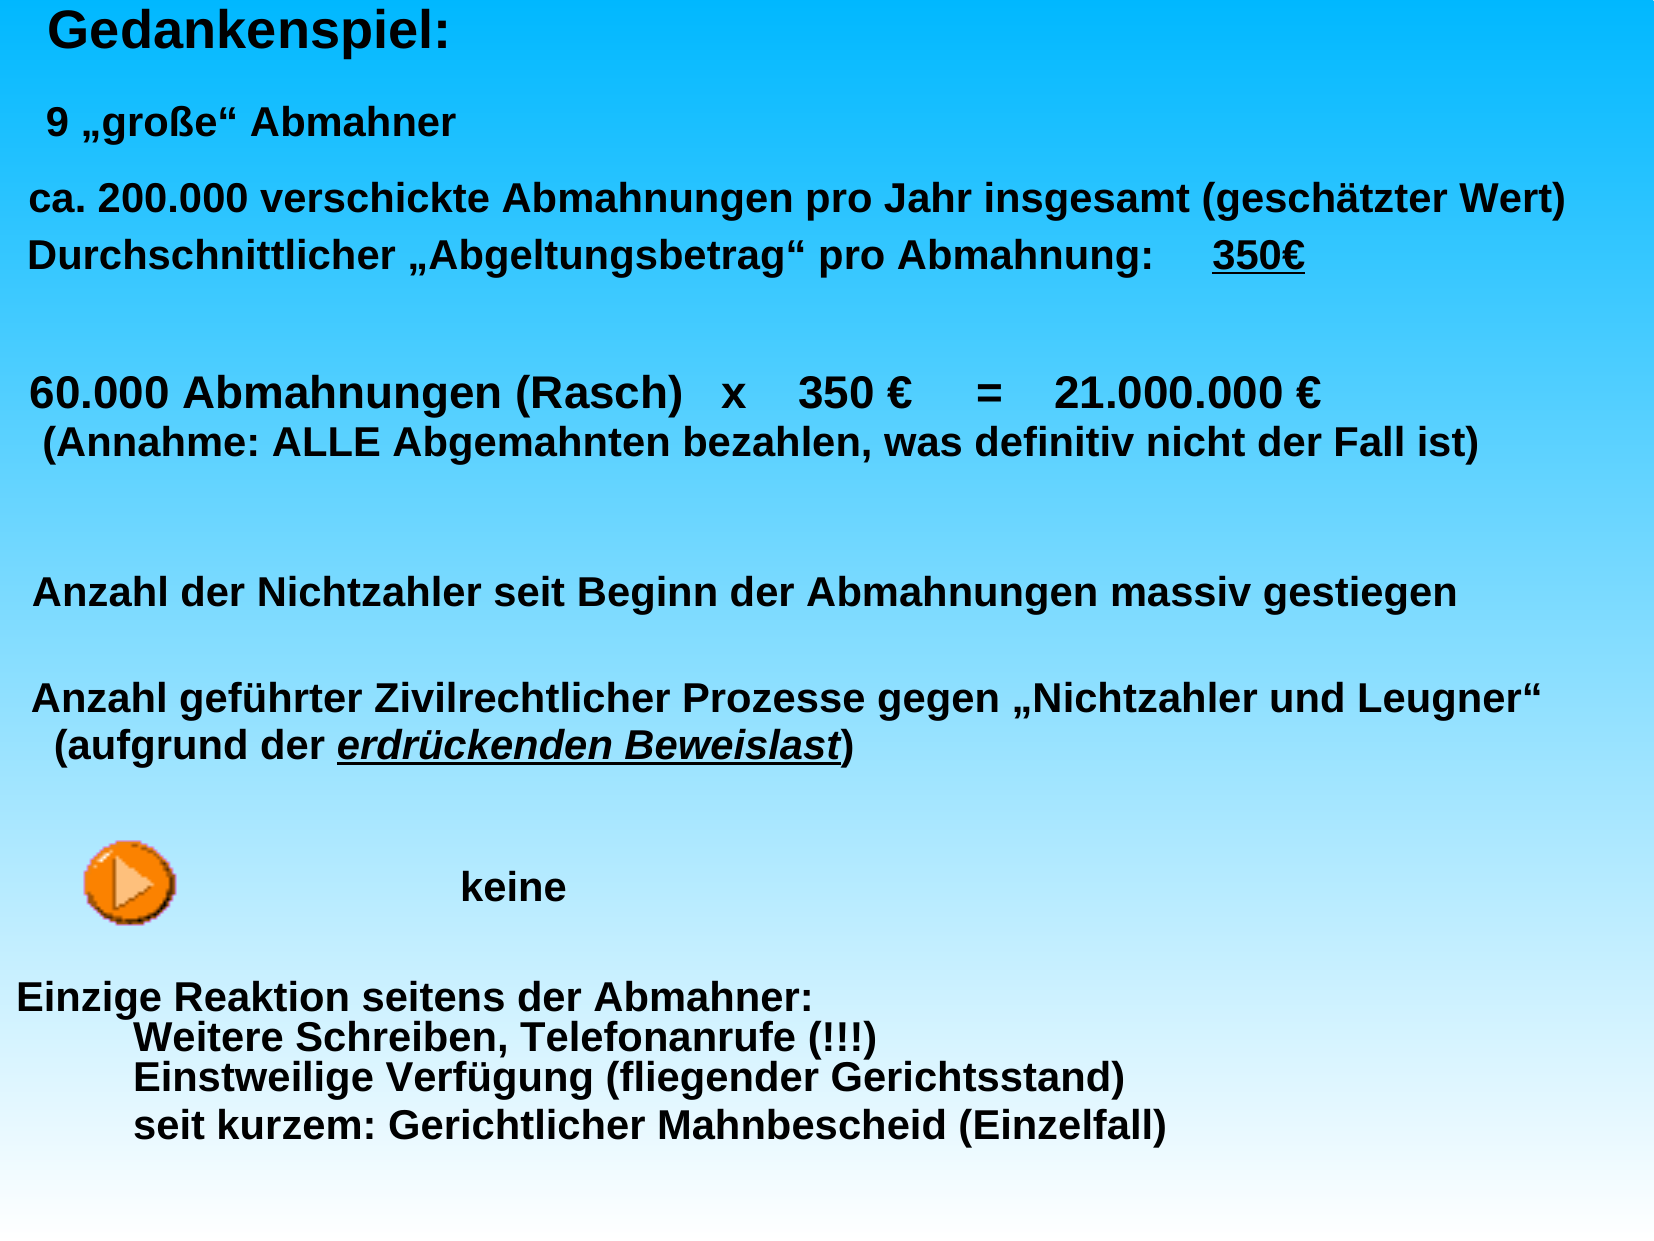

Gedankenspiel:
 9 „große“ Abmahner
ca. 200.000 verschickte Abmahnungen pro Jahr insgesamt (geschätzter Wert)‏
Durchschnittlicher „Abgeltungsbetrag“ pro Abmahnung: 350€
60.000 Abmahnungen (Rasch) x 350 € = 21.000.000 €
 (Annahme: ALLE Abgemahnten bezahlen, was definitiv nicht der Fall ist)‏
Anzahl der Nichtzahler seit Beginn der Abmahnungen massiv gestiegen
Anzahl geführter Zivilrechtlicher Prozesse gegen „Nichtzahler und Leugner“
 (aufgrund der erdrückenden Beweislast)‏
		keine
Einzige Reaktion seitens der Abmahner:
	Weitere Schreiben, Telefonanrufe (!!!)
	Einstweilige Verfügung (fliegender Gerichtsstand)
	seit kurzem: Gerichtlicher Mahnbescheid (Einzelfall)‏